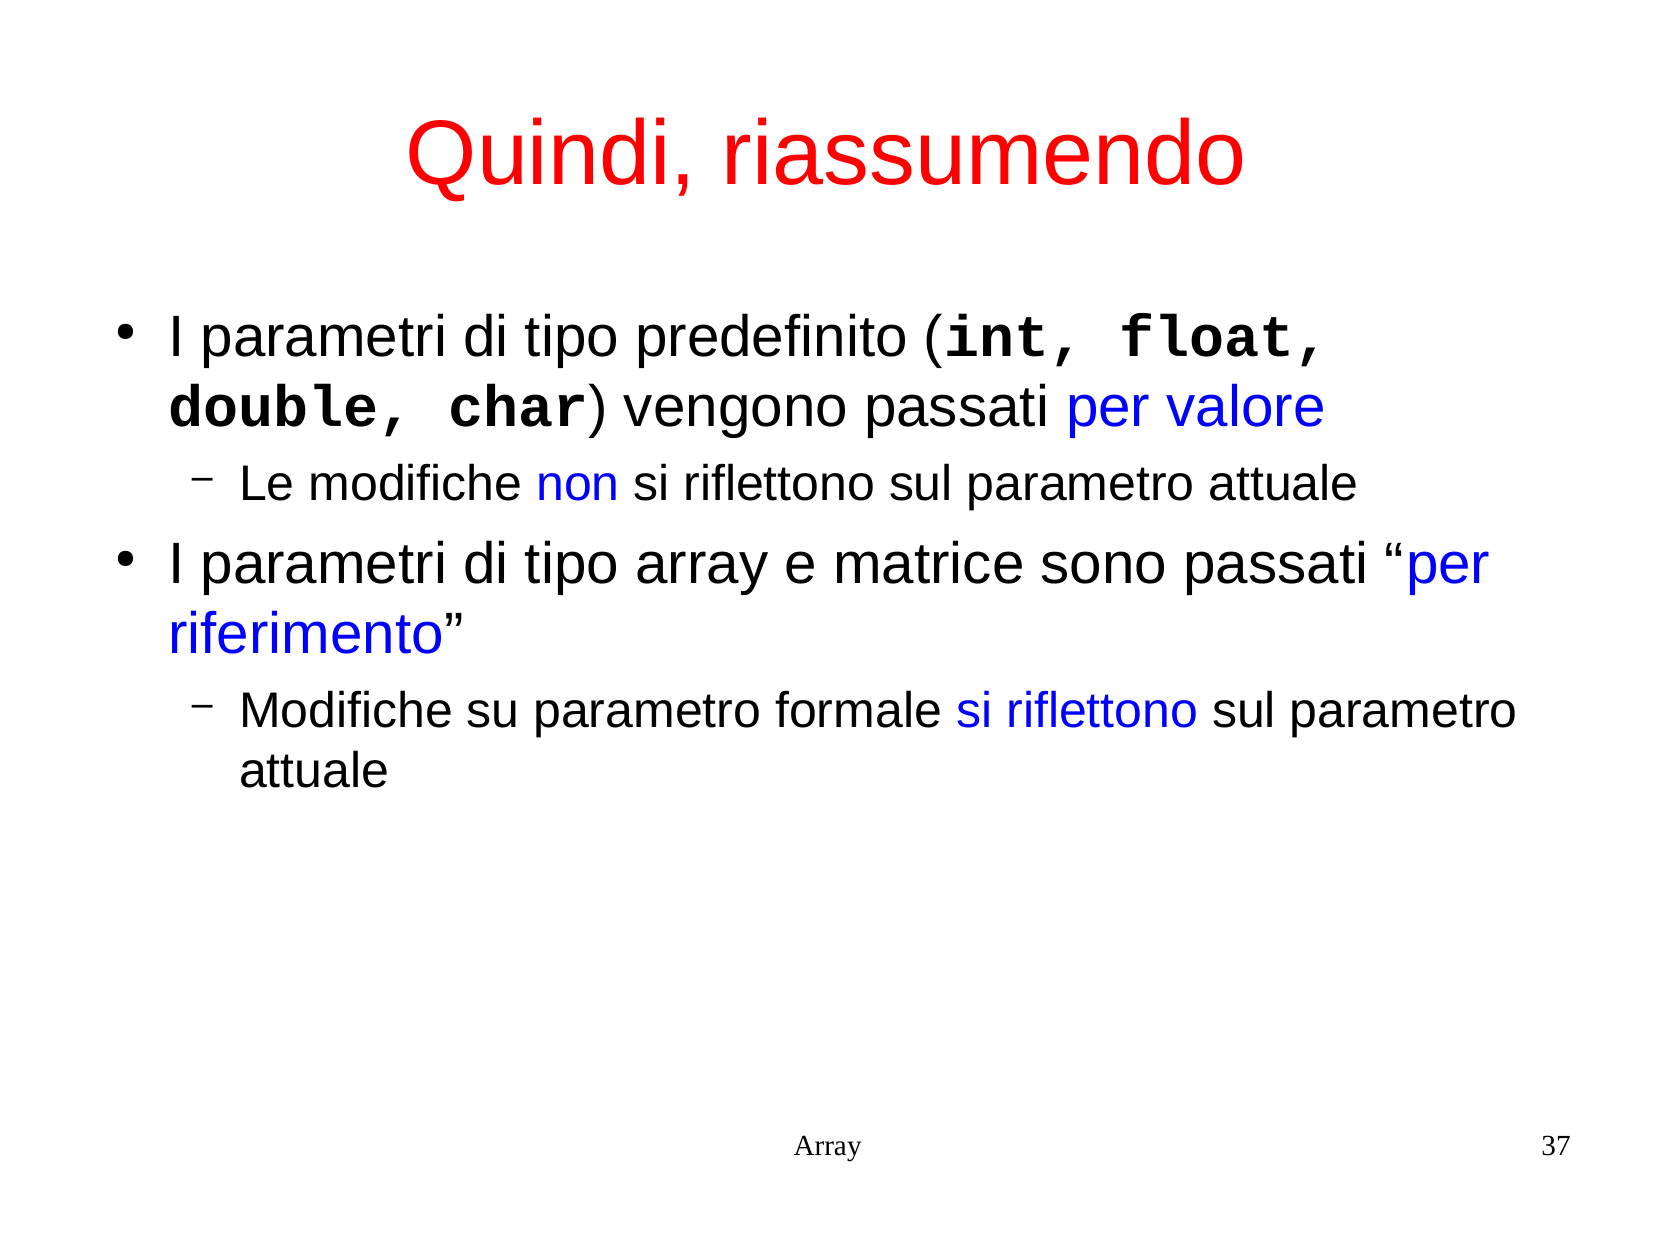

# Quindi, riassumendo
I parametri di tipo predefinito (int, float, double, char) vengono passati per valore
Le modifiche non si riflettono sul parametro attuale
I parametri di tipo array e matrice sono passati “per riferimento”
Modifiche su parametro formale si riflettono sul parametro attuale
Array
37